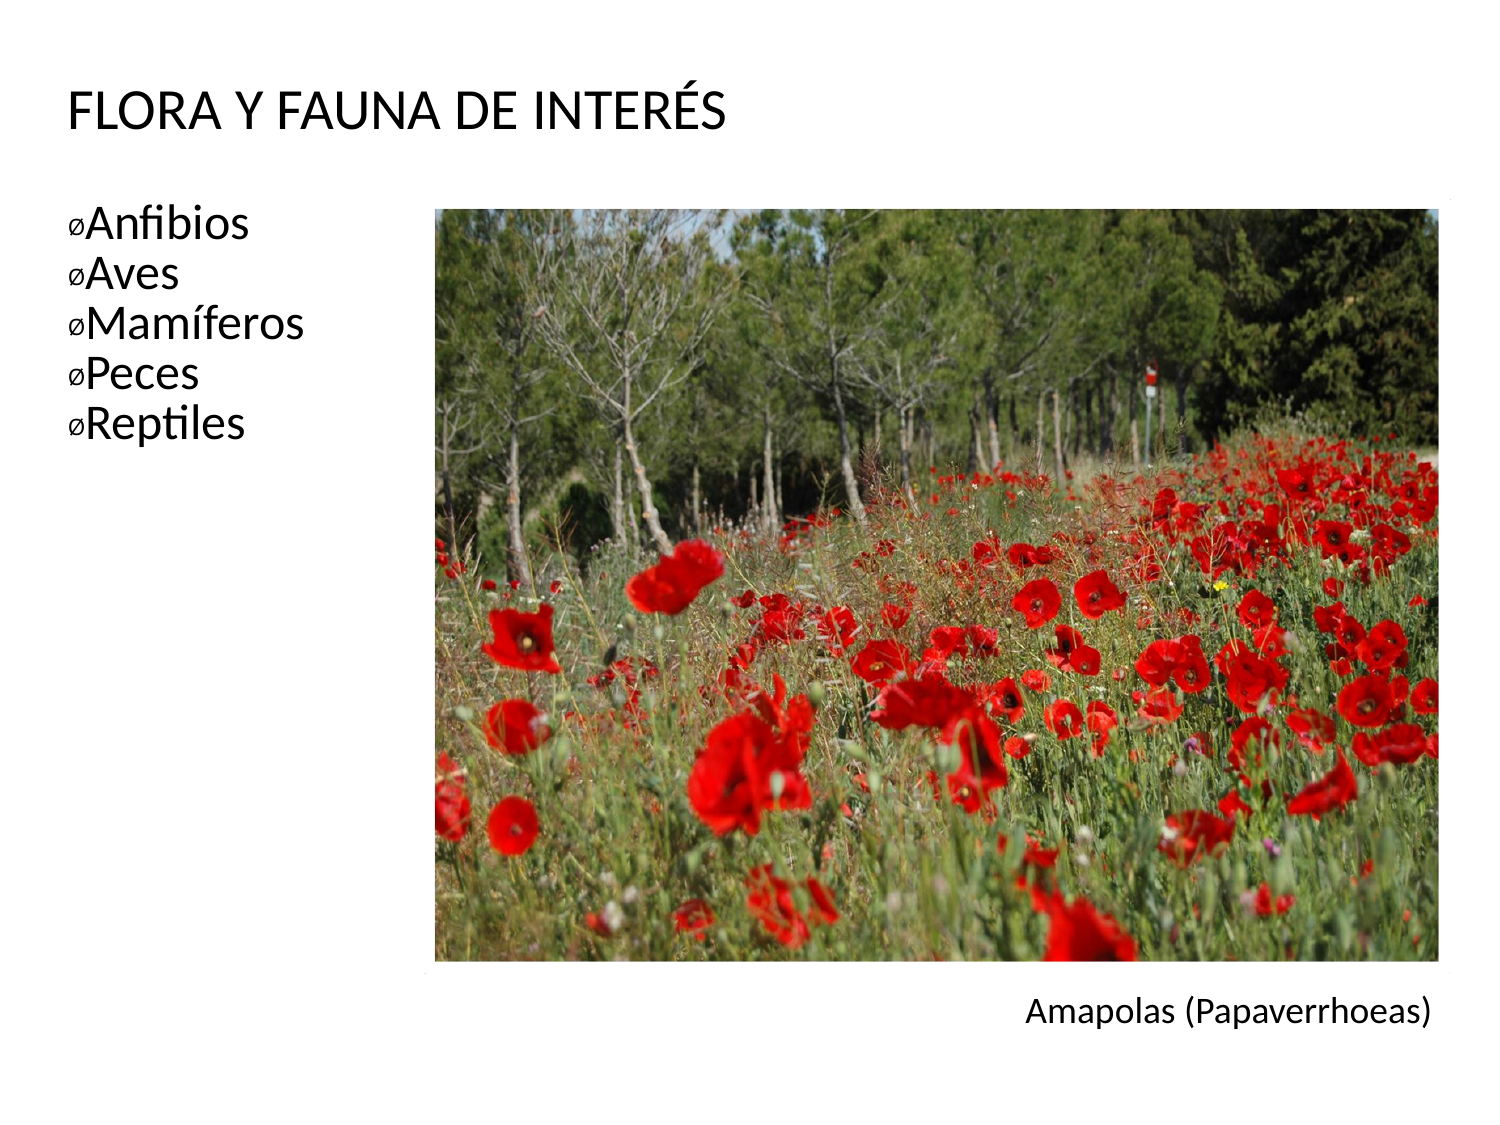

FLORA Y FAUNA DE INTERÉS
Anfibios
Aves
Mamíferos
Peces
Reptiles
Amapolas (Papaverrhoeas)